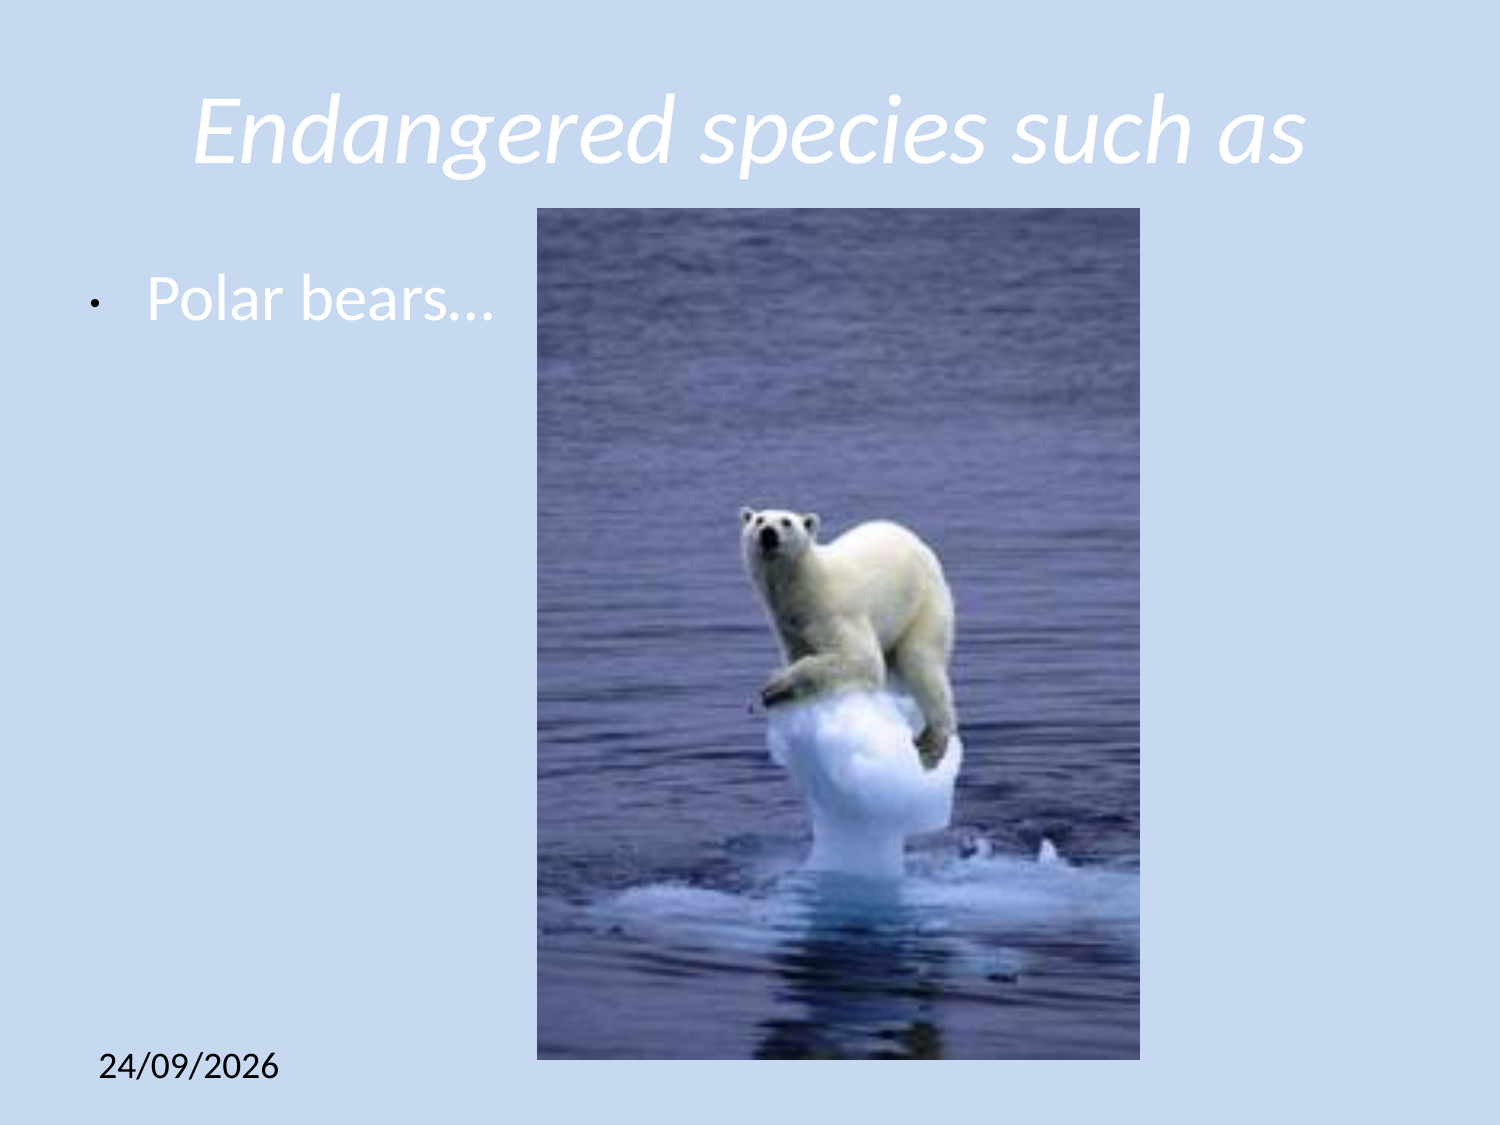

# Endangered species such as
Polar bears…